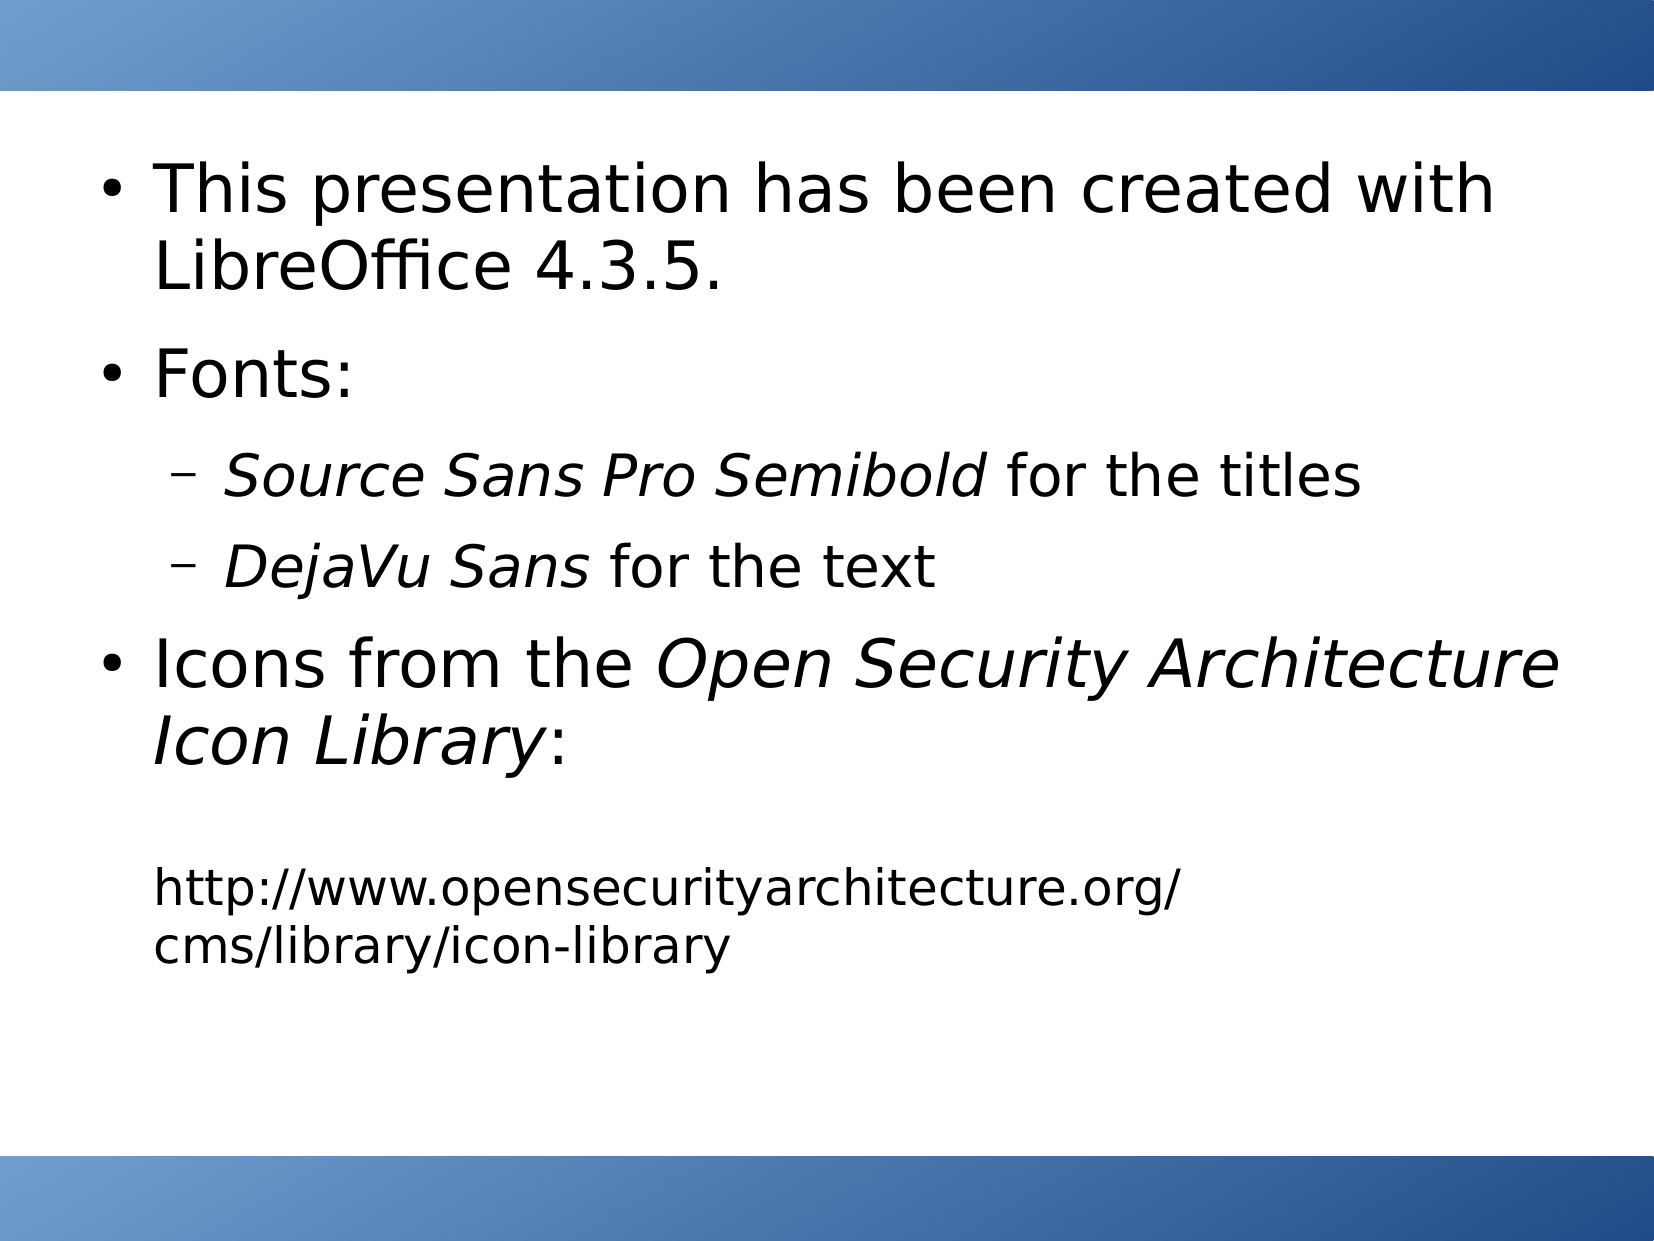

# This presentation has been created with LibreOffice 4.3.5.
Fonts:
Source Sans Pro Semibold for the titles
DejaVu Sans for the text
Icons from the Open Security Architecture Icon Library:
http://www.opensecurityarchitecture.org/
cms/library/icon-library